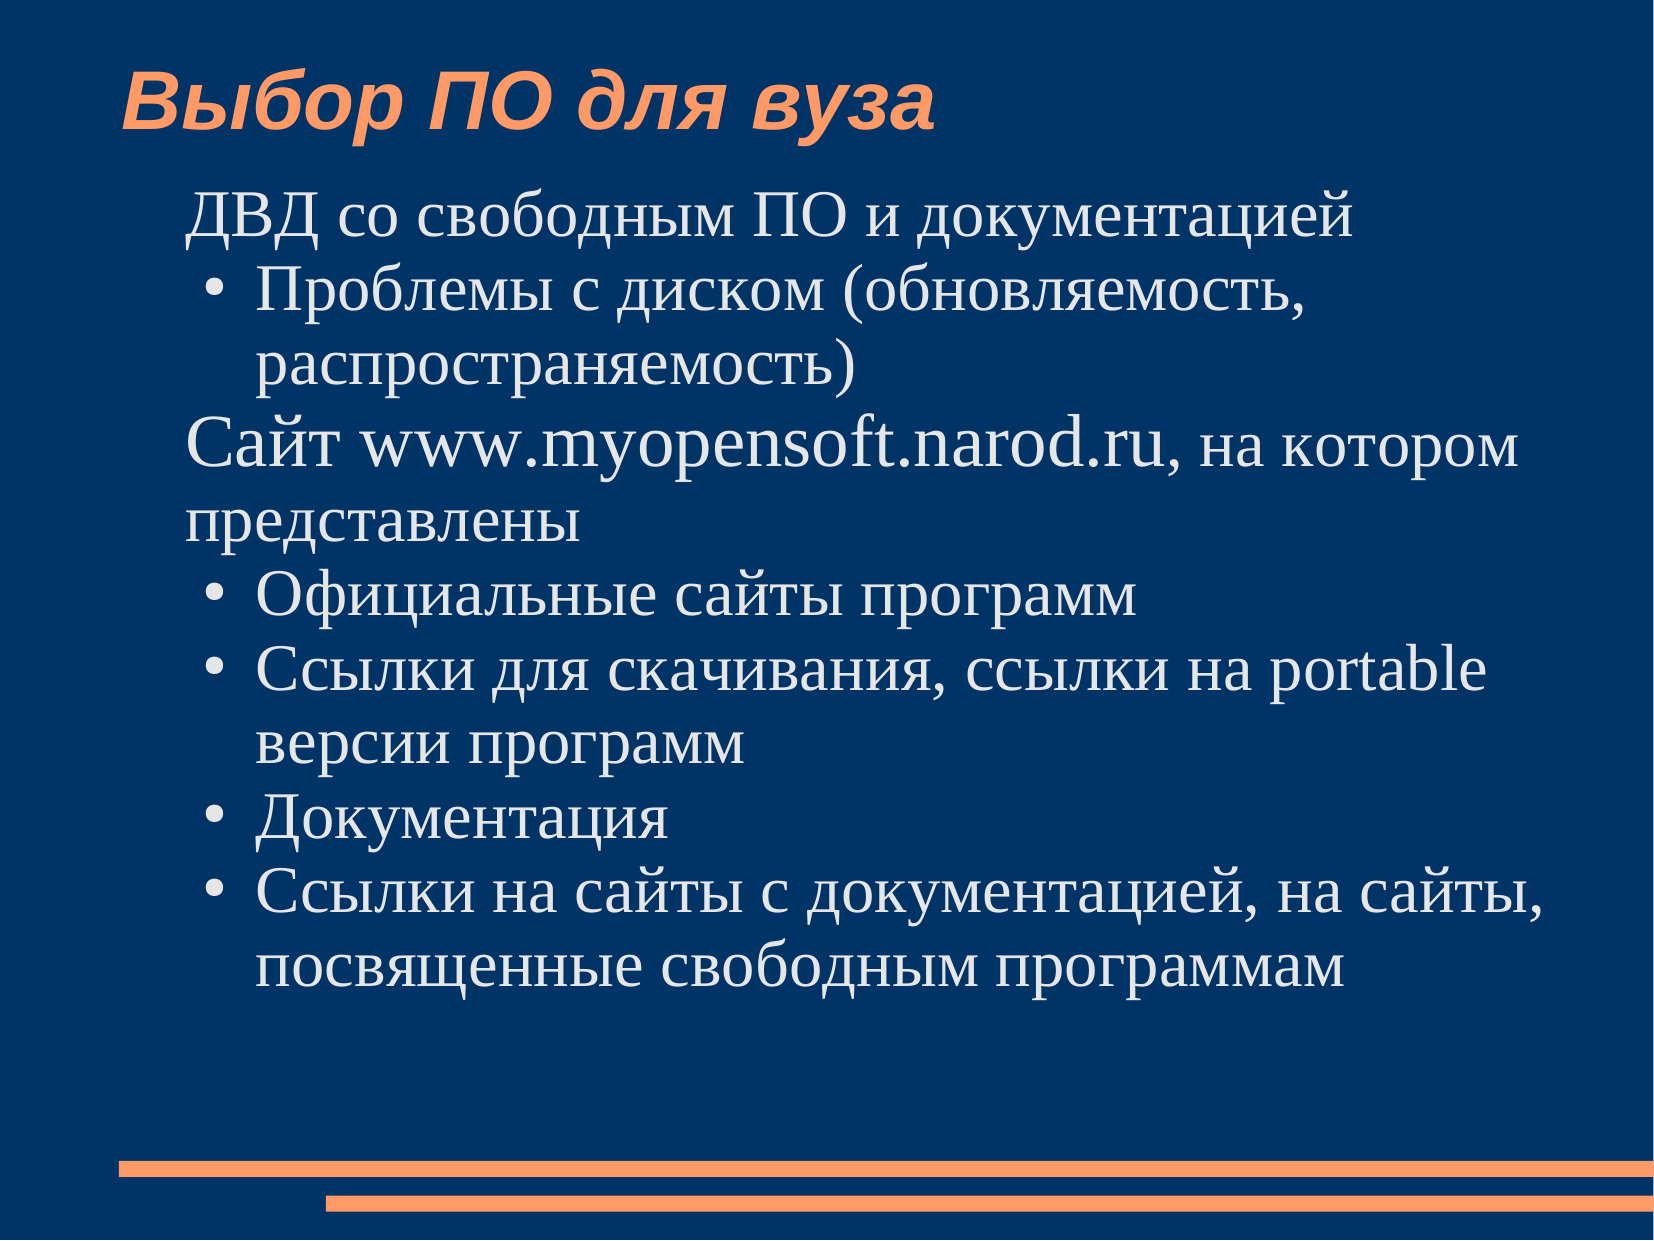

# Выбор ПО для вуза
ДВД со свободным ПО и документацией
Проблемы с диском (обновляемость, распространяемость)
Сайт www.myopensoft.narod.ru, на котором представлены
Официальные сайты программ
Ссылки для скачивания, ссылки на portable версии программ
Документация
Ссылки на сайты с документацией, на сайты, посвященные свободным программам